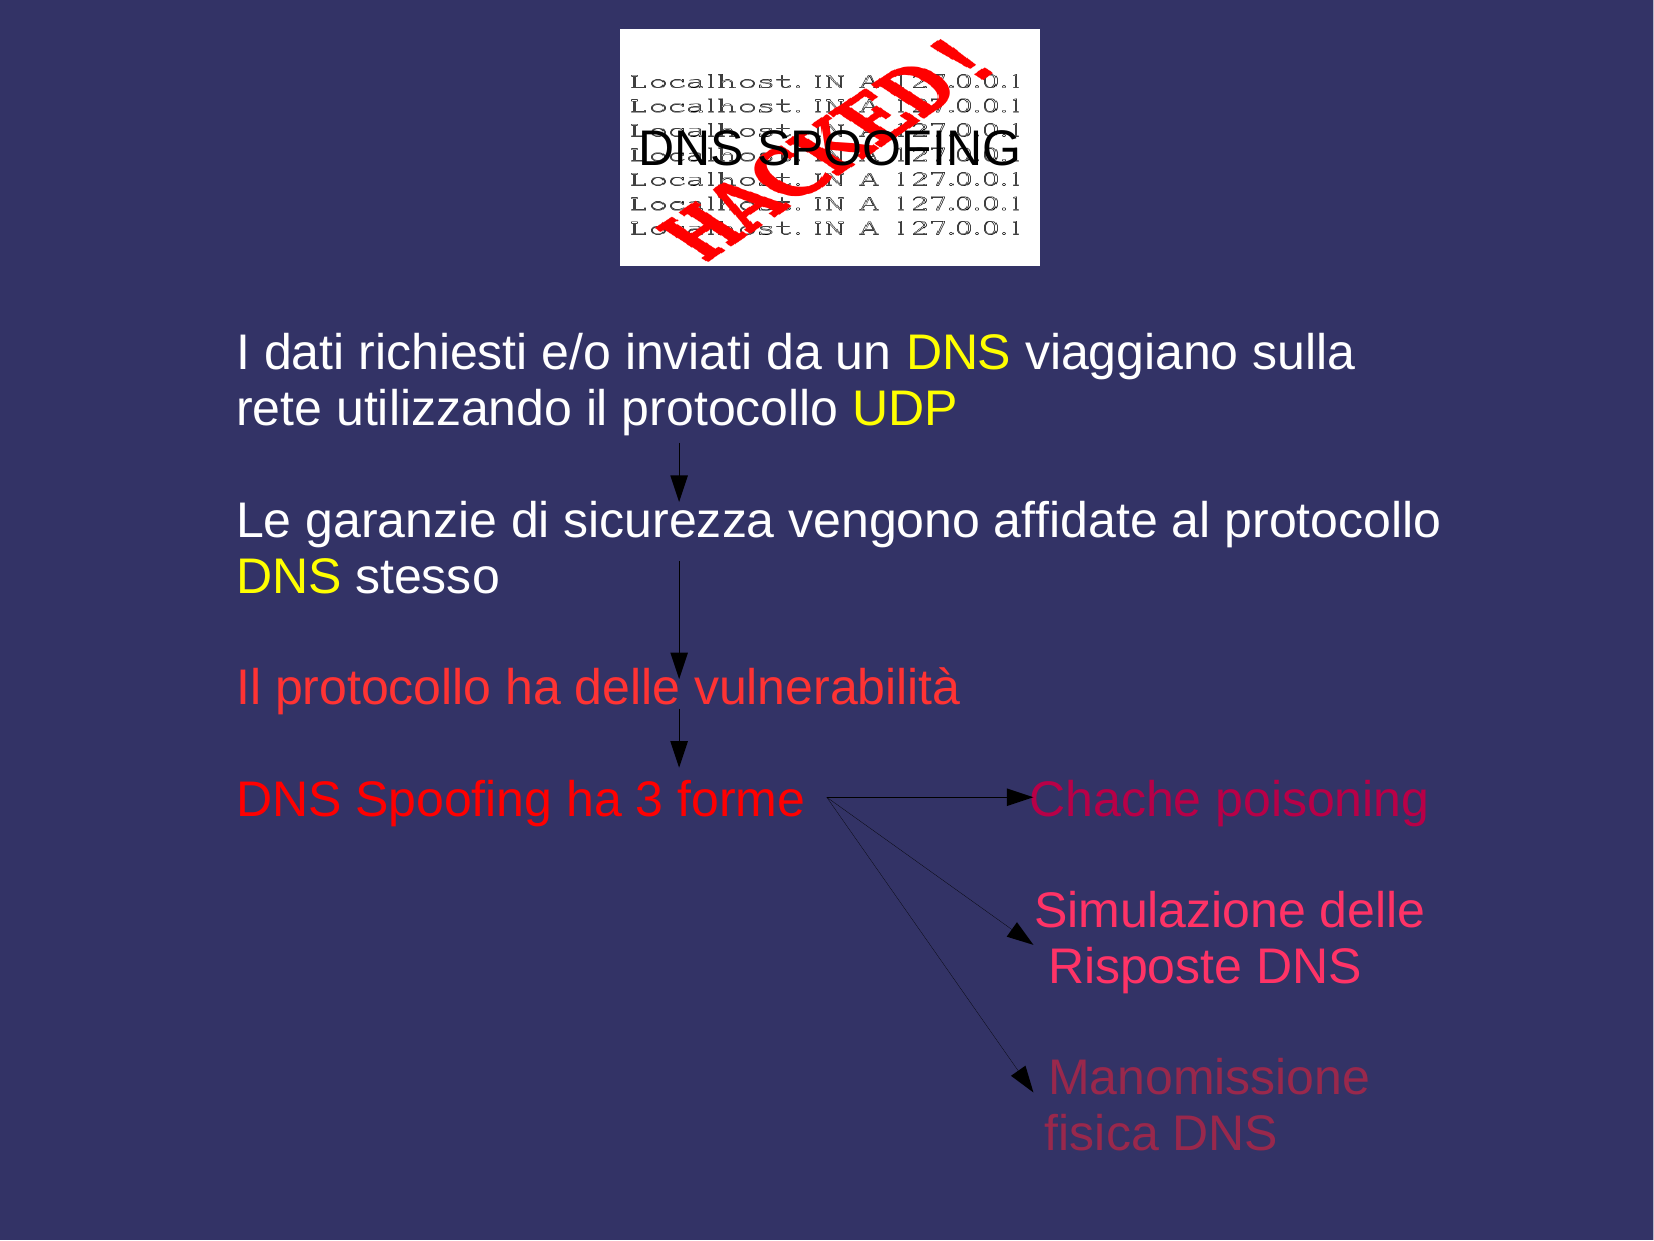

DNS SPOOFING
I dati richiesti e/o inviati da un DNS viaggiano sulla
rete utilizzando il protocollo UDP
Le garanzie di sicurezza vengono affidate al protocollo
DNS stesso
Il protocollo ha delle vulnerabilità
DNS Spoofing ha 3 forme Chache poisoning
 Simulazione delle
 Risposte DNS
 Manomissione fisica DNS